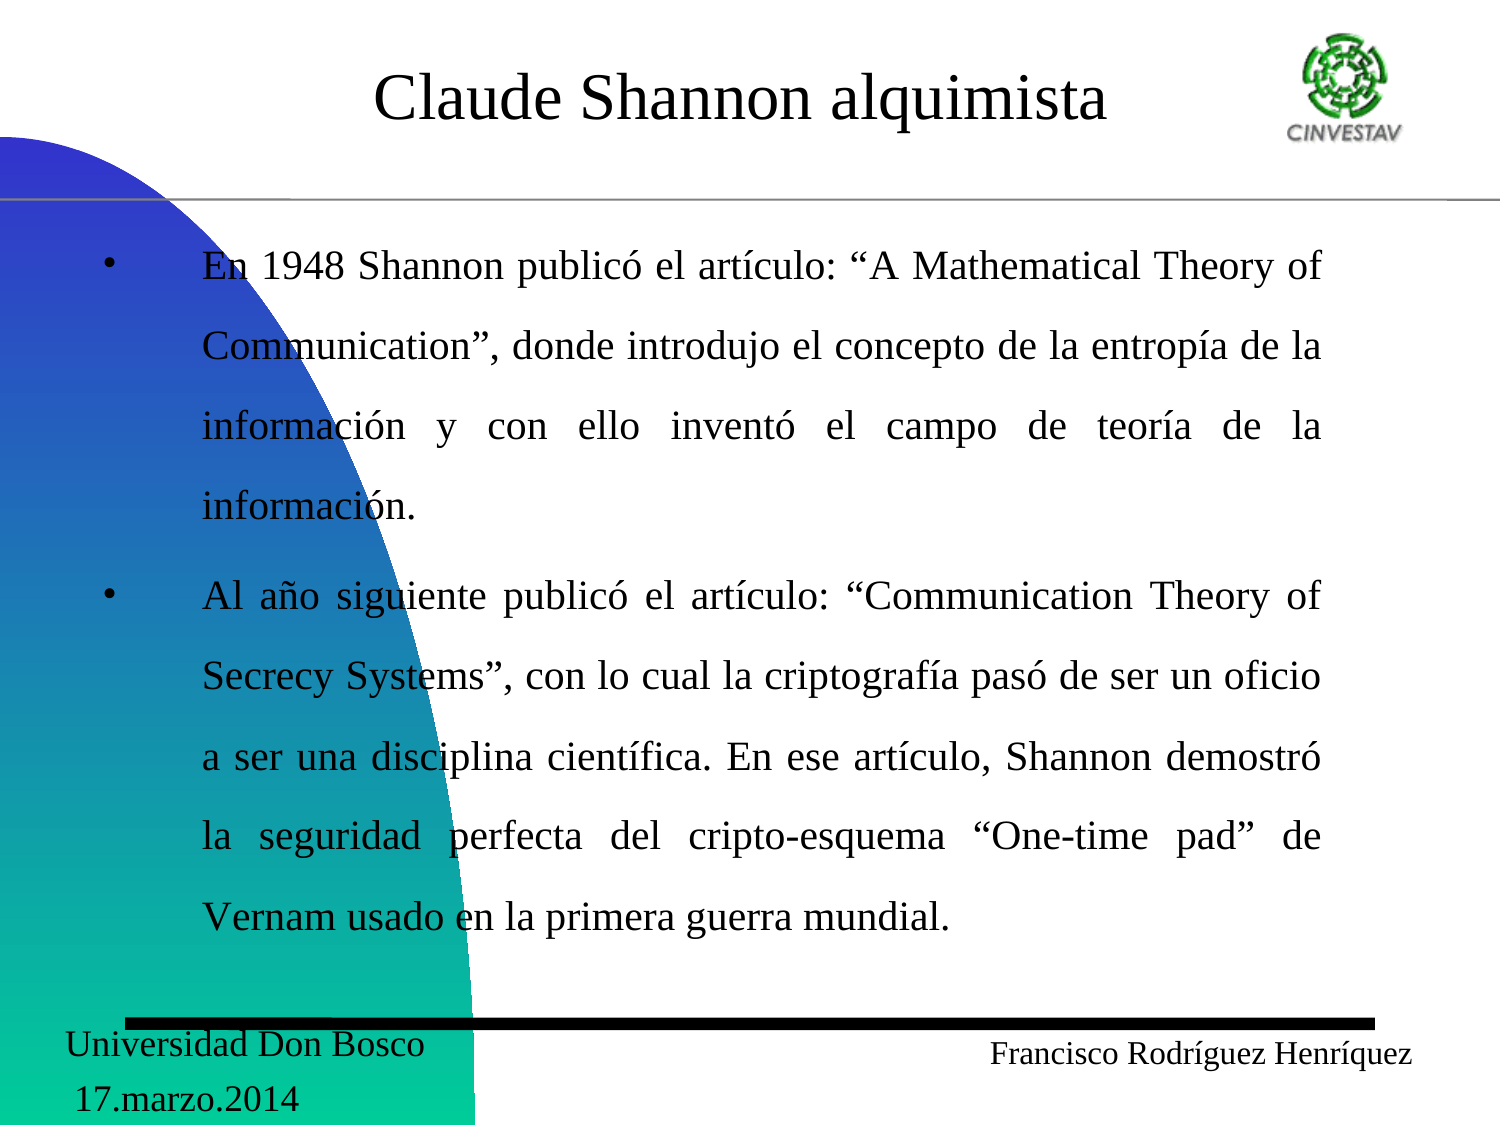

Claude Shannon alquimista
En 1948 Shannon publicó el artículo: “A Mathematical Theory of Communication”, donde introdujo el concepto de la entropía de la información y con ello inventó el campo de teoría de la información.
Al año siguiente publicó el artículo: “Communication Theory of Secrecy Systems”, con lo cual la criptografía pasó de ser un oficio a ser una disciplina científica. En ese artículo, Shannon demostró la seguridad perfecta del cripto-esquema “One-time pad” de Vernam usado en la primera guerra mundial.